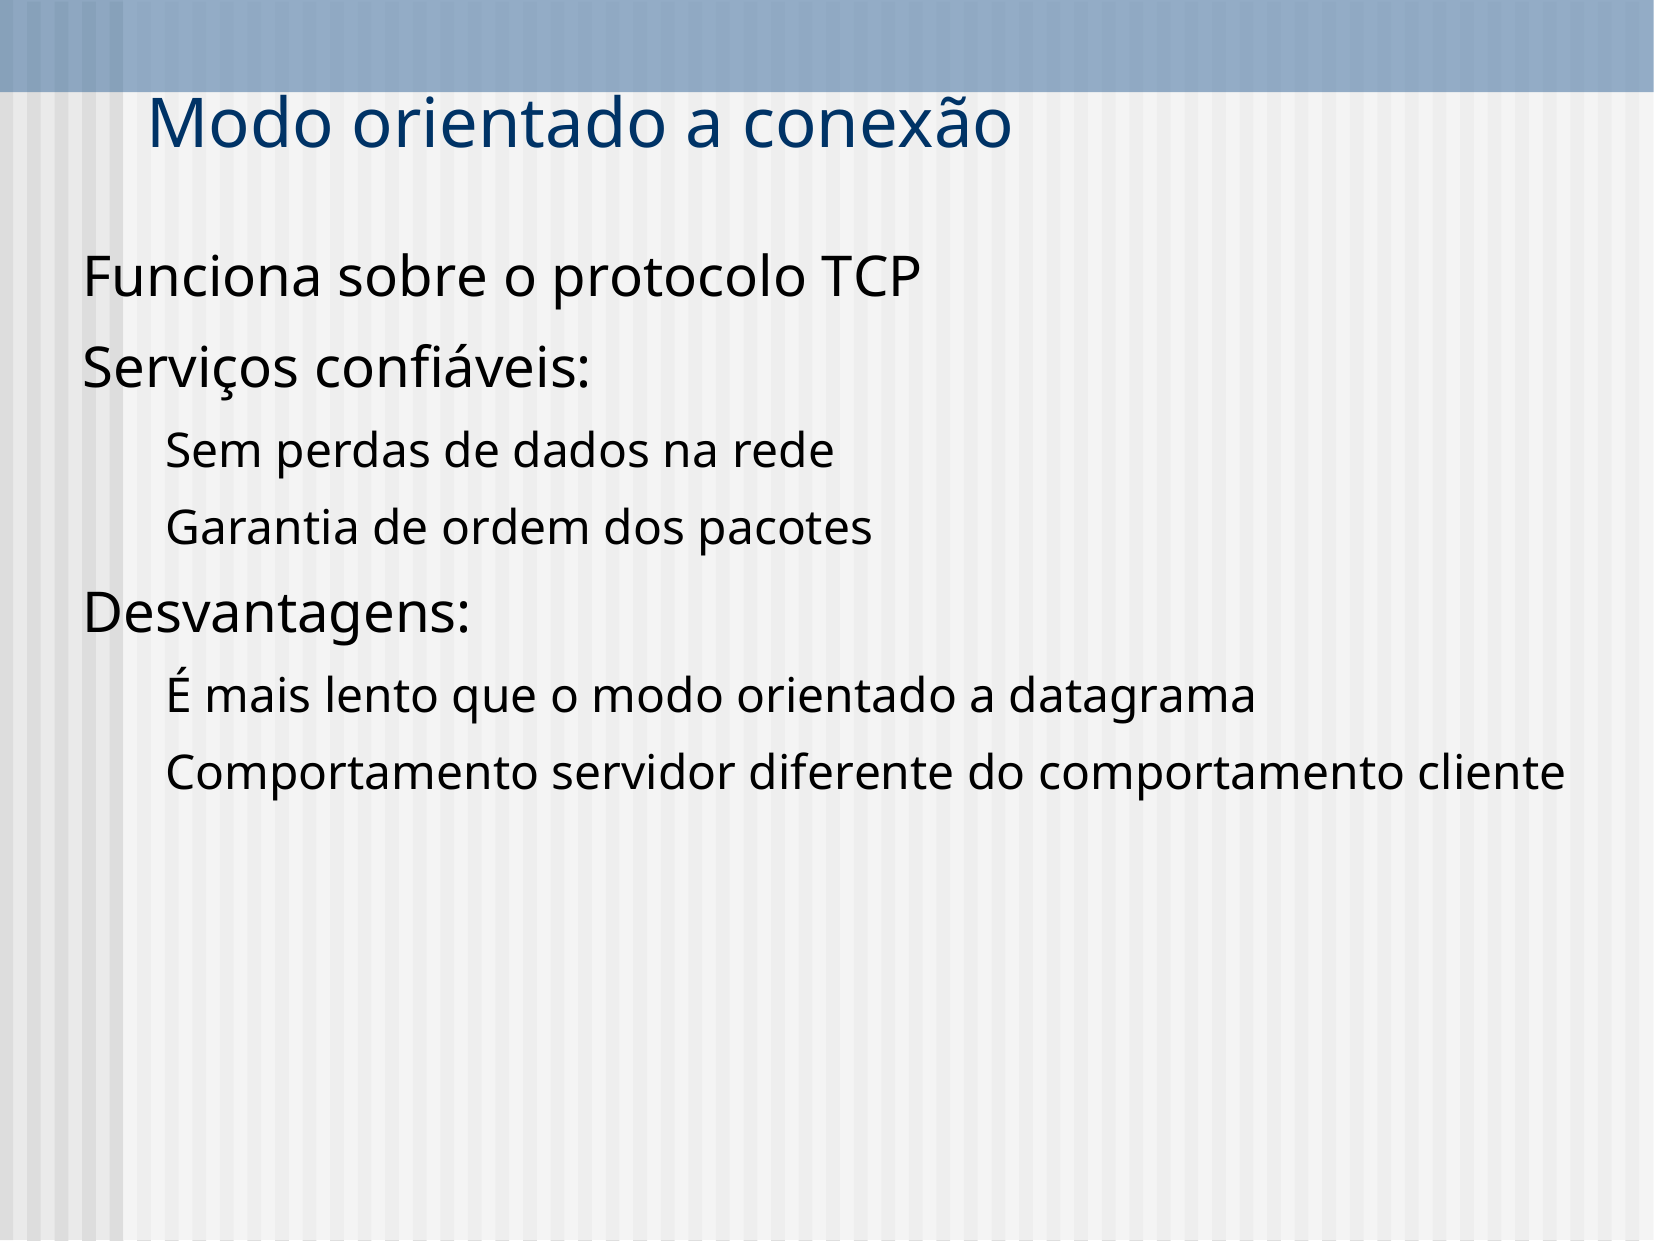

# Modo orientado a conexão
Funciona sobre o protocolo TCP
Serviços confiáveis:
Sem perdas de dados na rede
Garantia de ordem dos pacotes
Desvantagens:
É mais lento que o modo orientado a datagrama
Comportamento servidor diferente do comportamento cliente